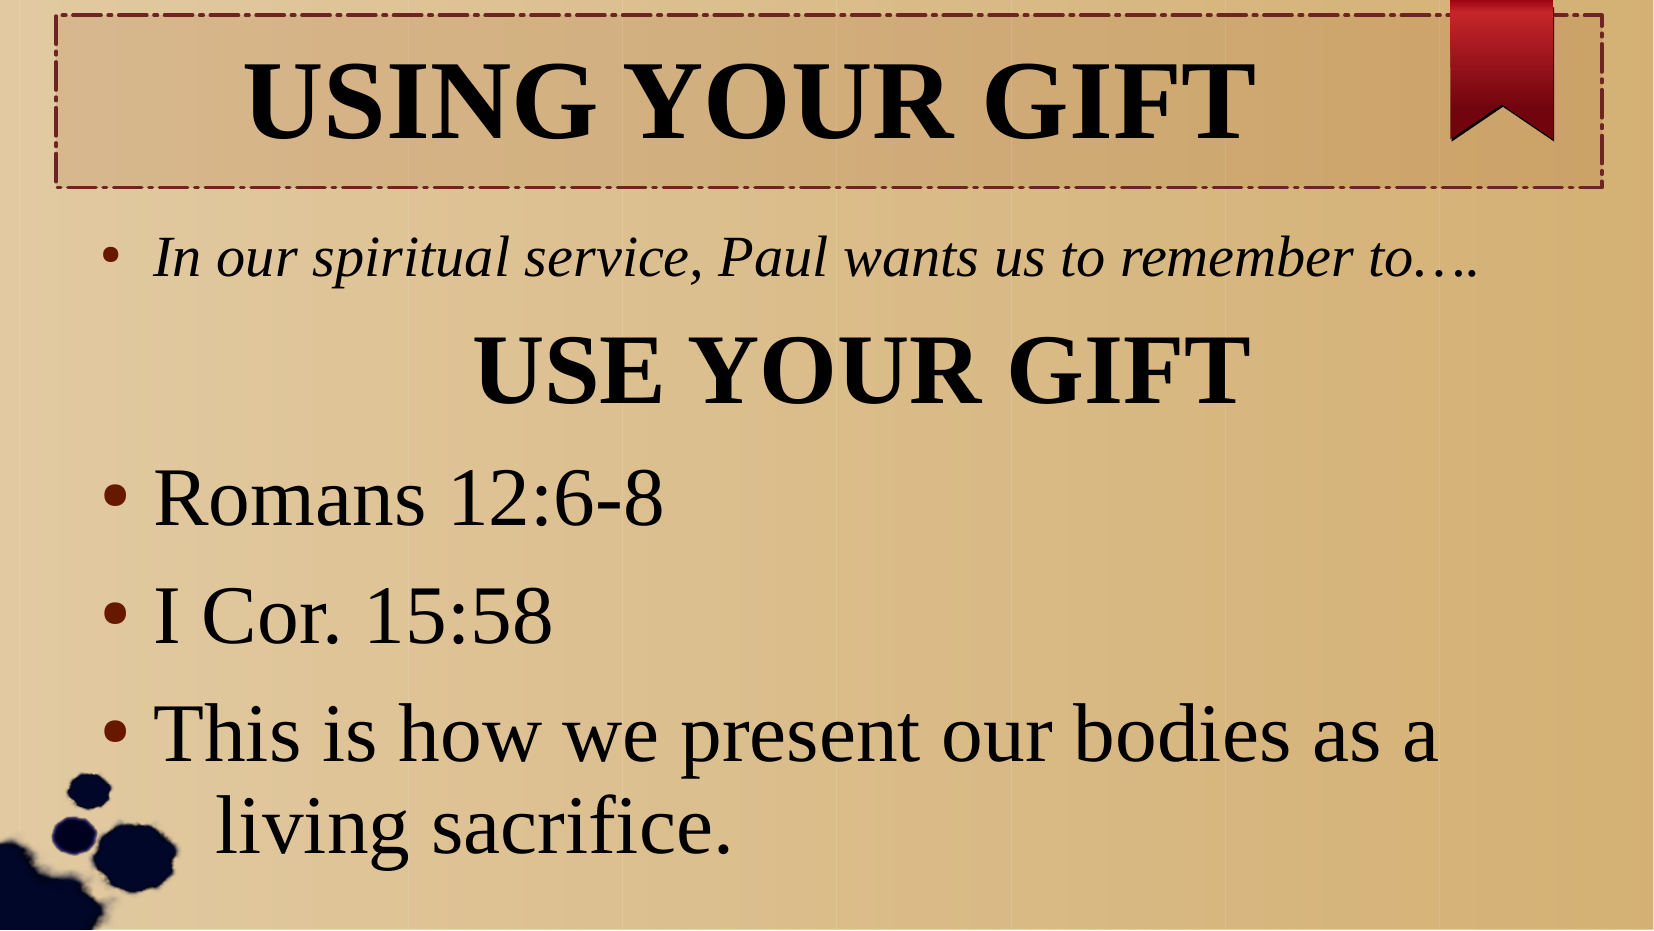

# USING YOUR GIFT
In our spiritual service, Paul wants us to remember to….
USE YOUR GIFT
Romans 12:6-8
I Cor. 15:58
This is how we present our bodies as a living sacrifice.